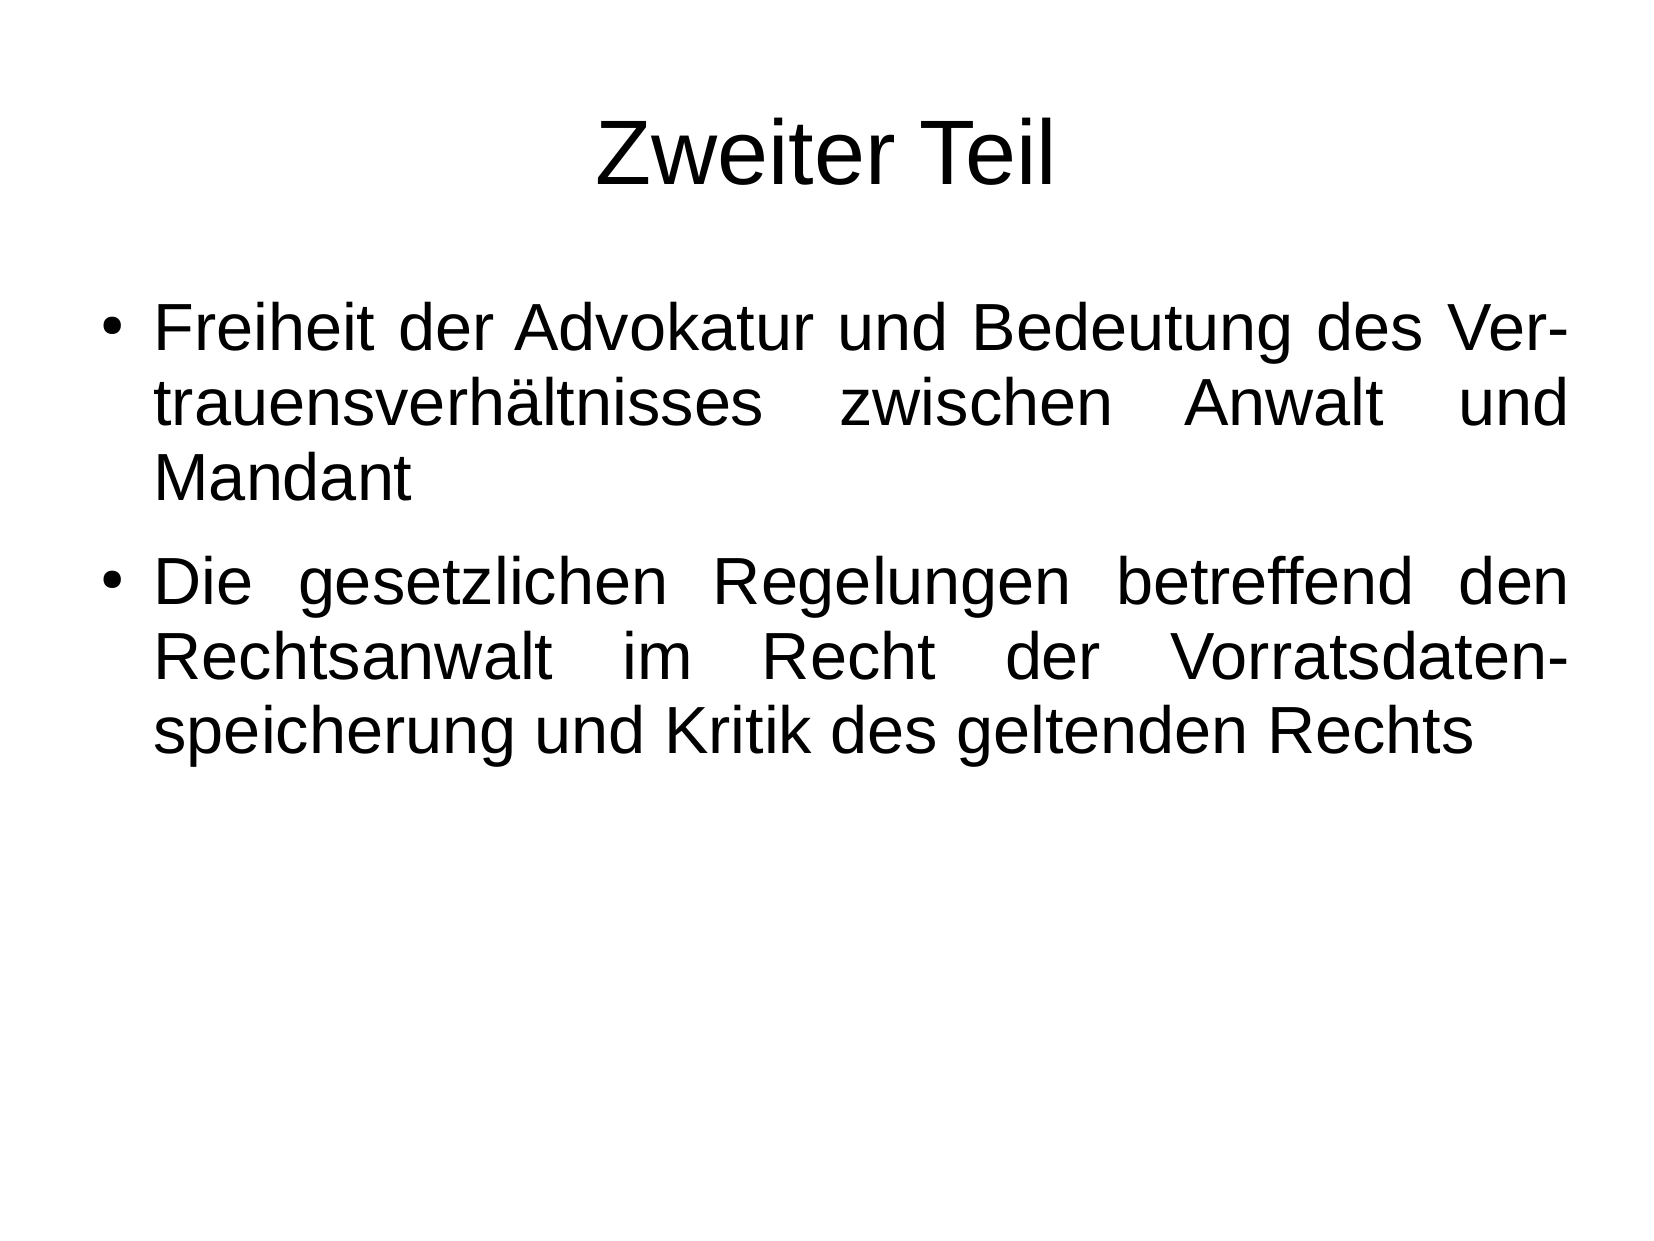

# Zweiter Teil
Freiheit der Advokatur und Bedeutung des Ver-trauensverhältnisses zwischen Anwalt und Mandant
Die gesetzlichen Regelungen betreffend den Rechtsanwalt im Recht der Vorratsdaten-speicherung und Kritik des geltenden Rechts